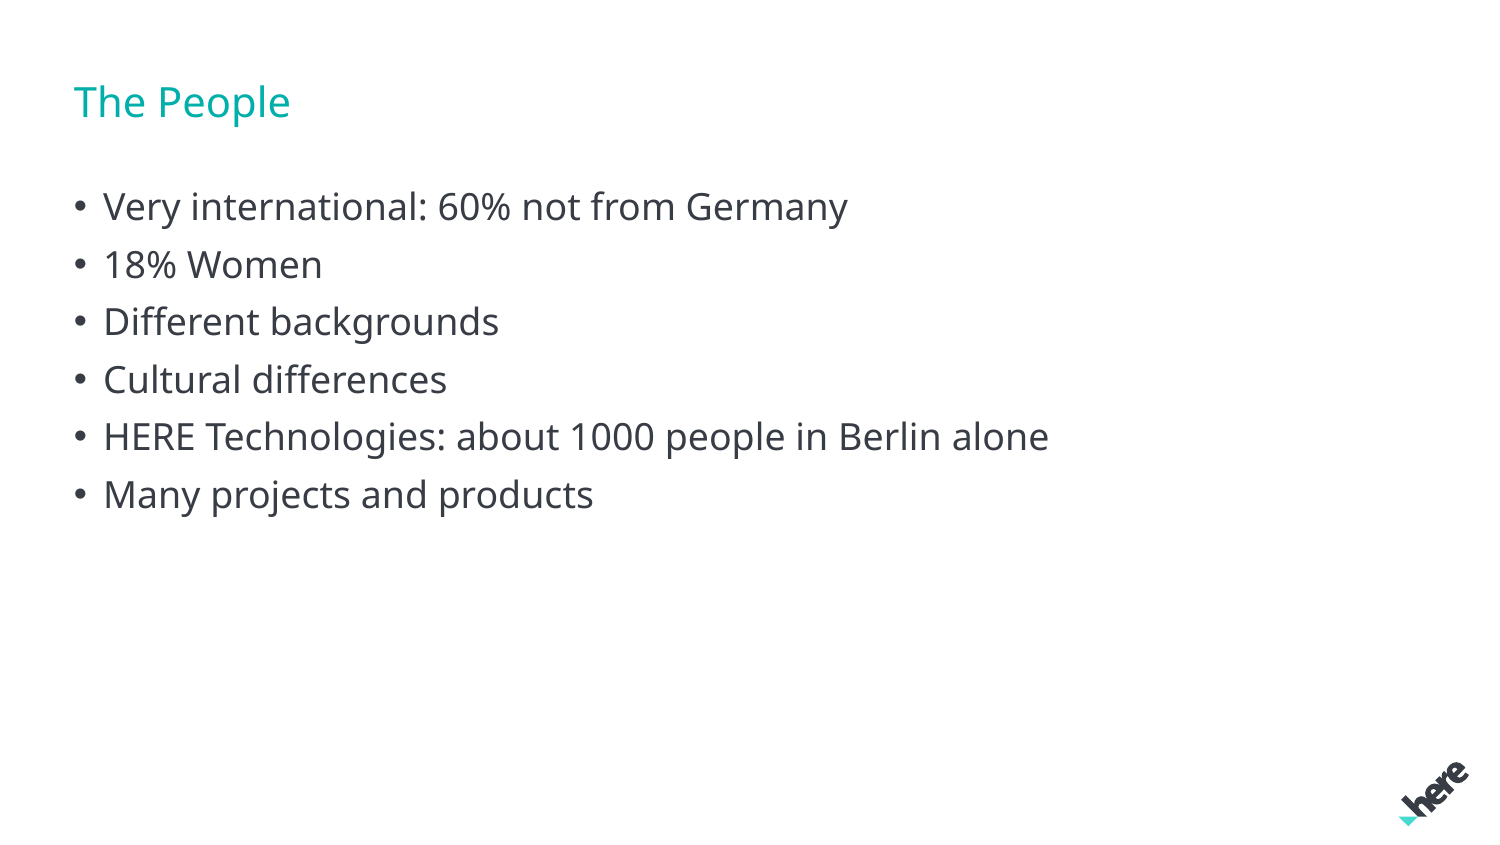

The People
# Very international: 60% not from Germany
18% Women
Different backgrounds
Cultural differences
HERE Technologies: about 1000 people in Berlin alone
Many projects and products